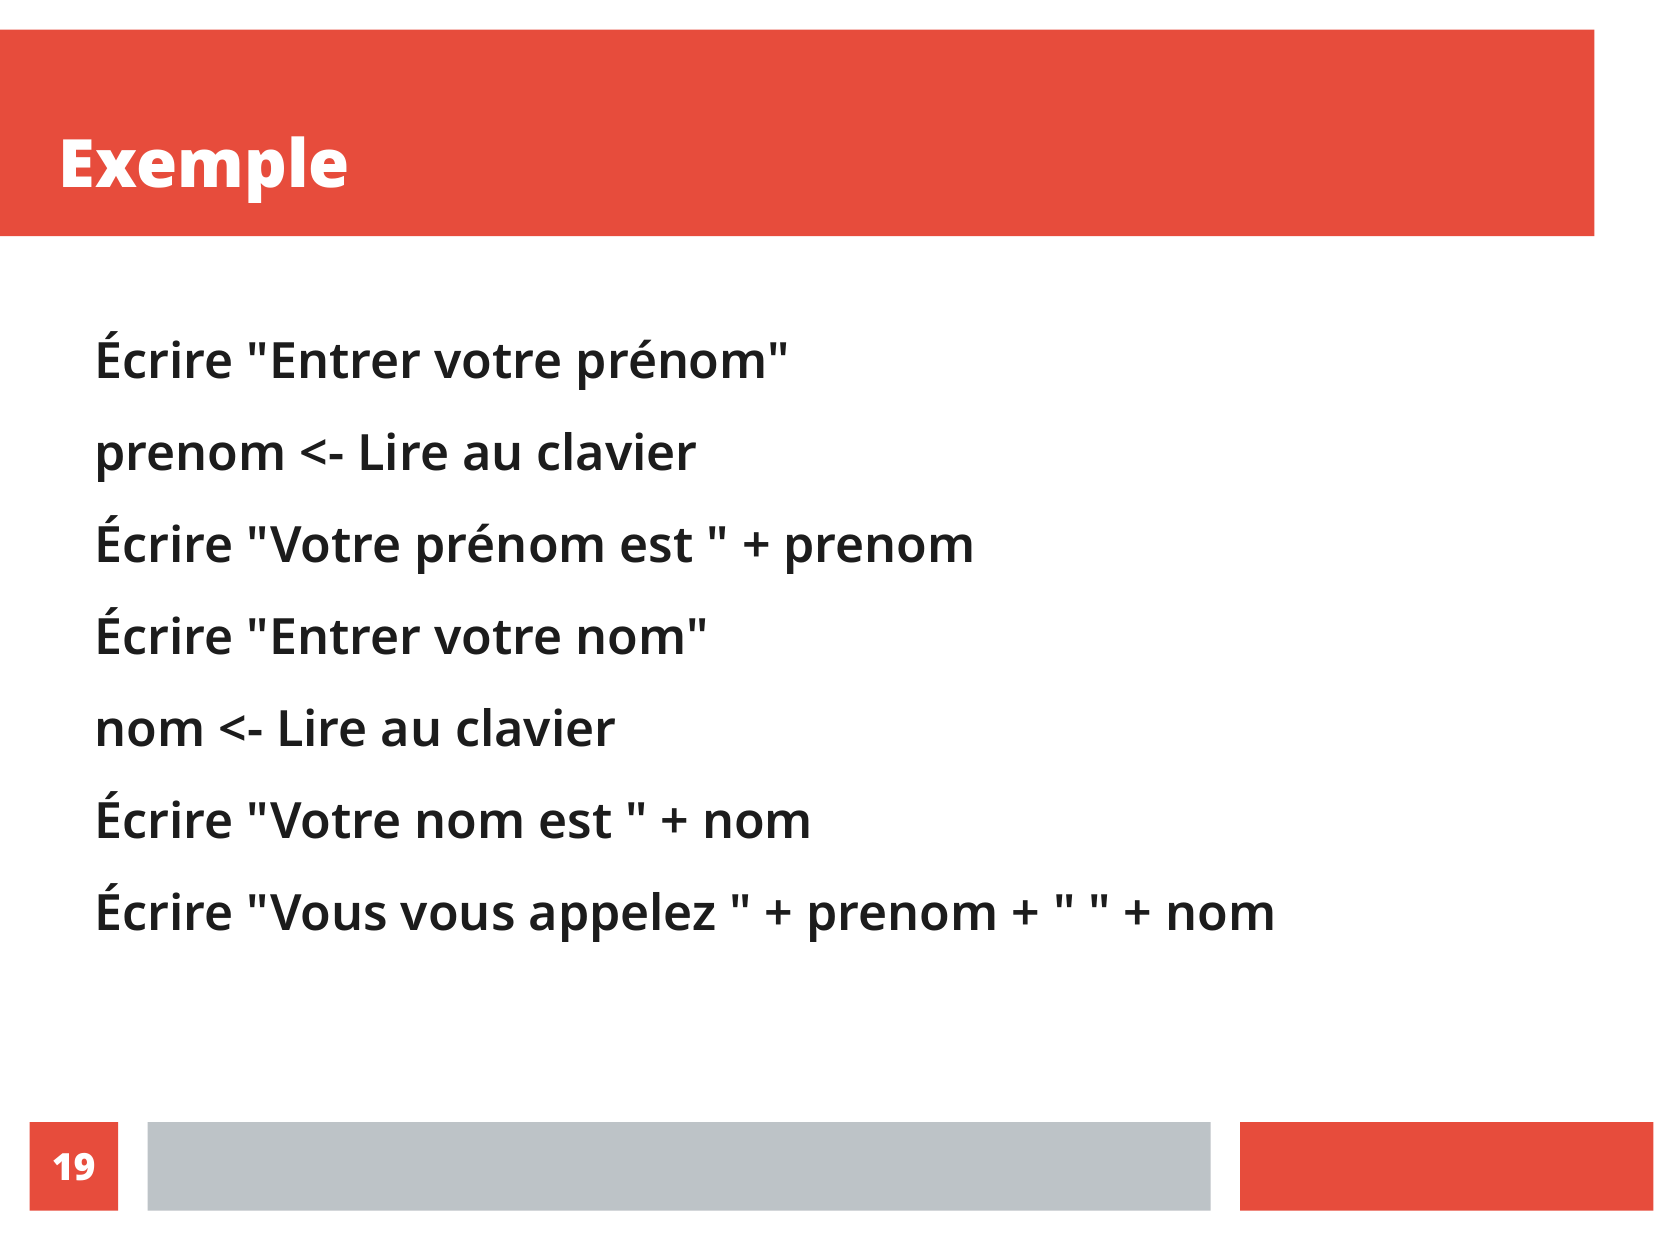

# Exemple
Écrire "Entrer votre prénom"
prenom <- Lire au clavier
Écrire "Votre prénom est " + prenom
Écrire "Entrer votre nom"
nom <- Lire au clavier
Écrire "Votre nom est " + nom
Écrire "Vous vous appelez " + prenom + " " + nom
19